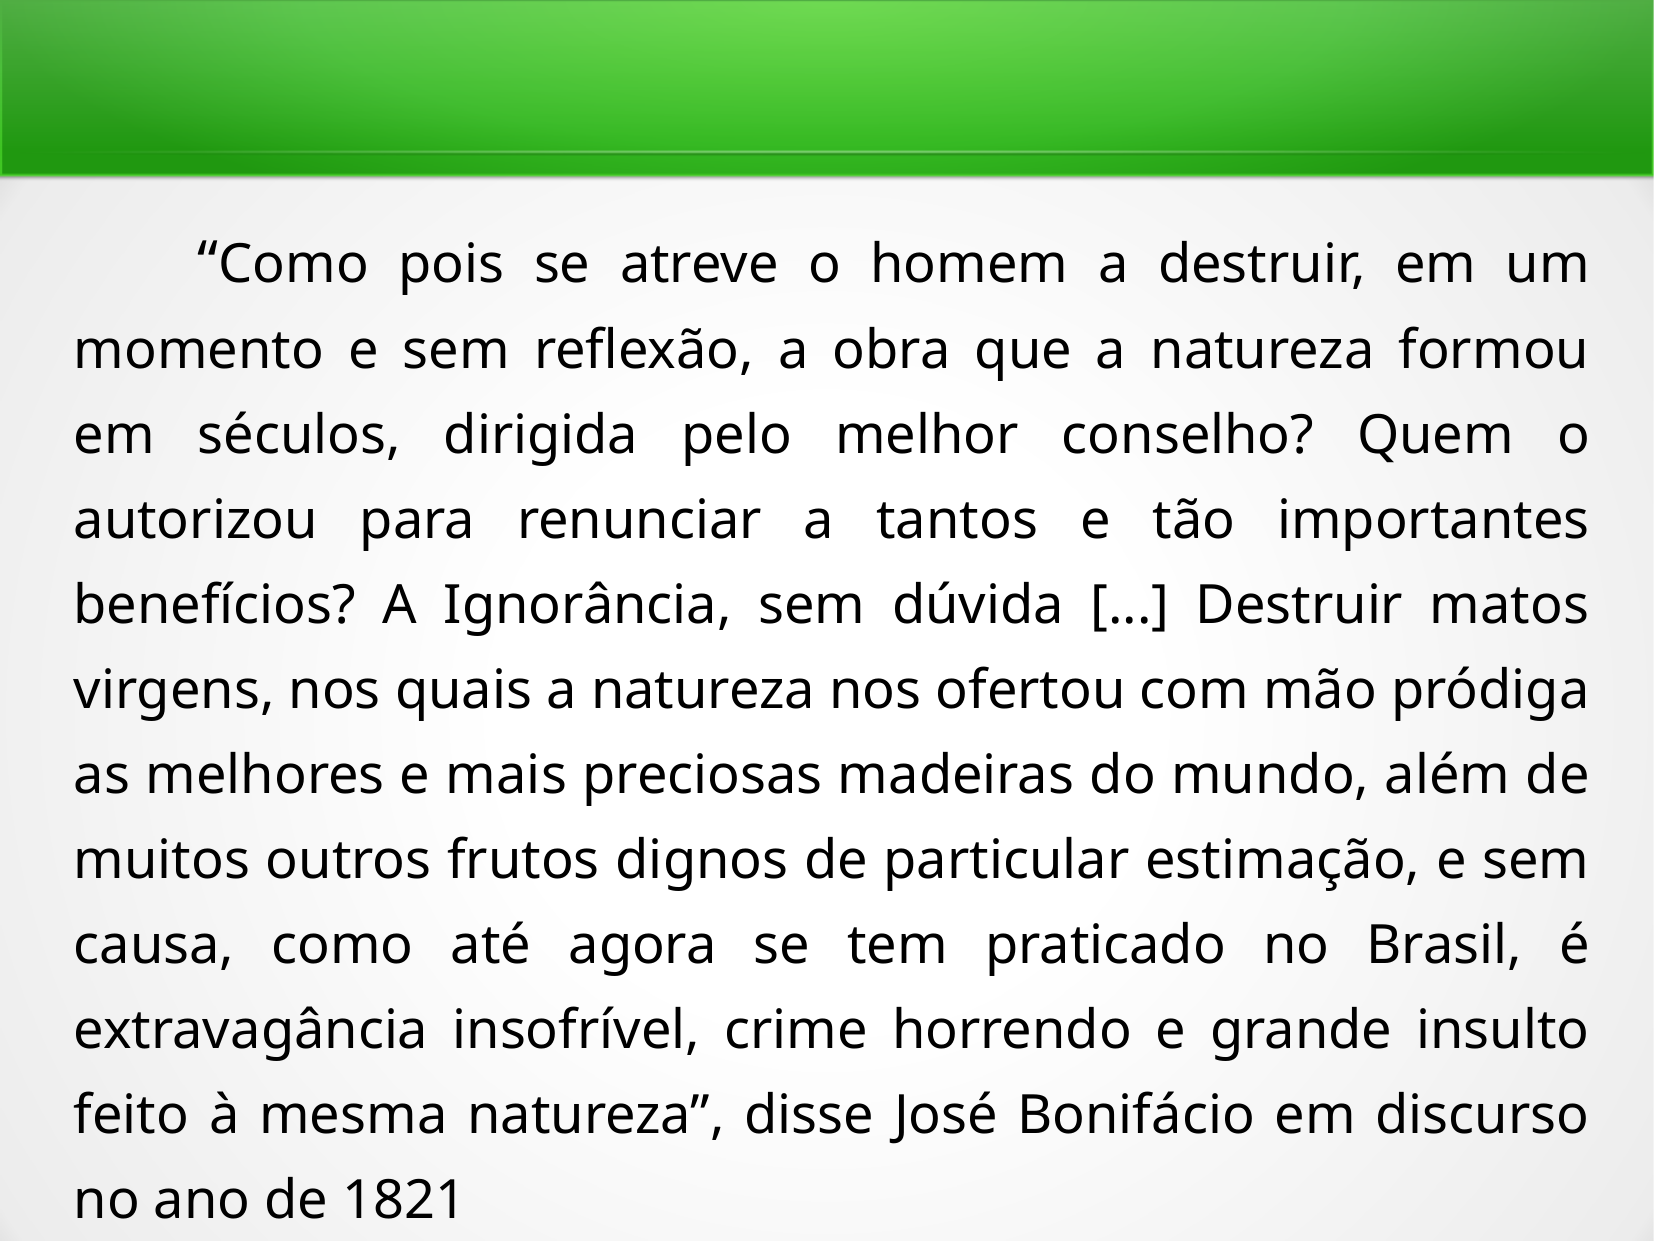

#
 “Como pois se atreve o homem a destruir, em um momento e sem reflexão, a obra que a natureza formou em séculos, dirigida pelo melhor conselho? Quem o autorizou para renunciar a tantos e tão importantes benefícios? A Ignorância, sem dúvida [...] Destruir matos virgens, nos quais a natureza nos ofertou com mão pródiga as melhores e mais preciosas madeiras do mundo, além de muitos outros frutos dignos de particular estimação, e sem causa, como até agora se tem praticado no Brasil, é extravagância insofrível, crime horrendo e grande insulto feito à mesma natureza”, disse José Bonifácio em discurso no ano de 1821